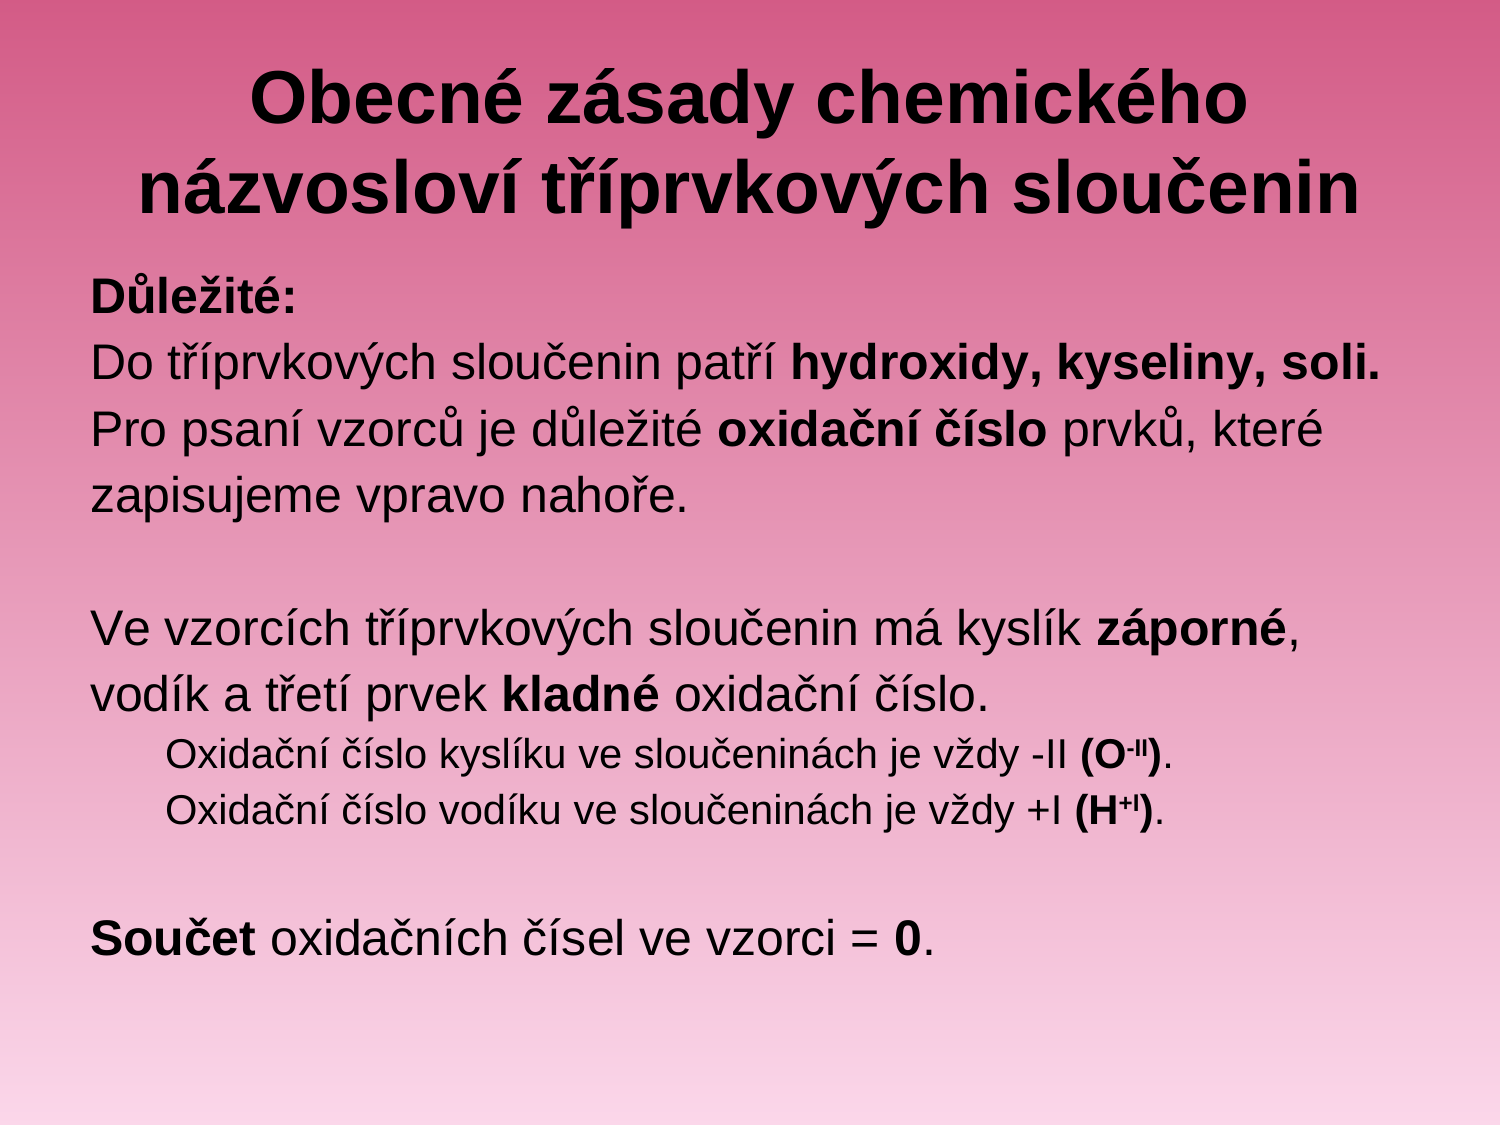

# Obecné zásady chemického názvosloví tříprvkových sloučenin
Důležité:
Do tříprvkových sloučenin patří hydroxidy, kyseliny, soli.
Pro psaní vzorců je důležité oxidační číslo prvků, které
zapisujeme vpravo nahoře.
Ve vzorcích tříprvkových sloučenin má kyslík záporné,
vodík a třetí prvek kladné oxidační číslo.
Oxidační číslo kyslíku ve sloučeninách je vždy -II (O-II).
Oxidační číslo vodíku ve sloučeninách je vždy +I (H+I).
Součet oxidačních čísel ve vzorci = 0.